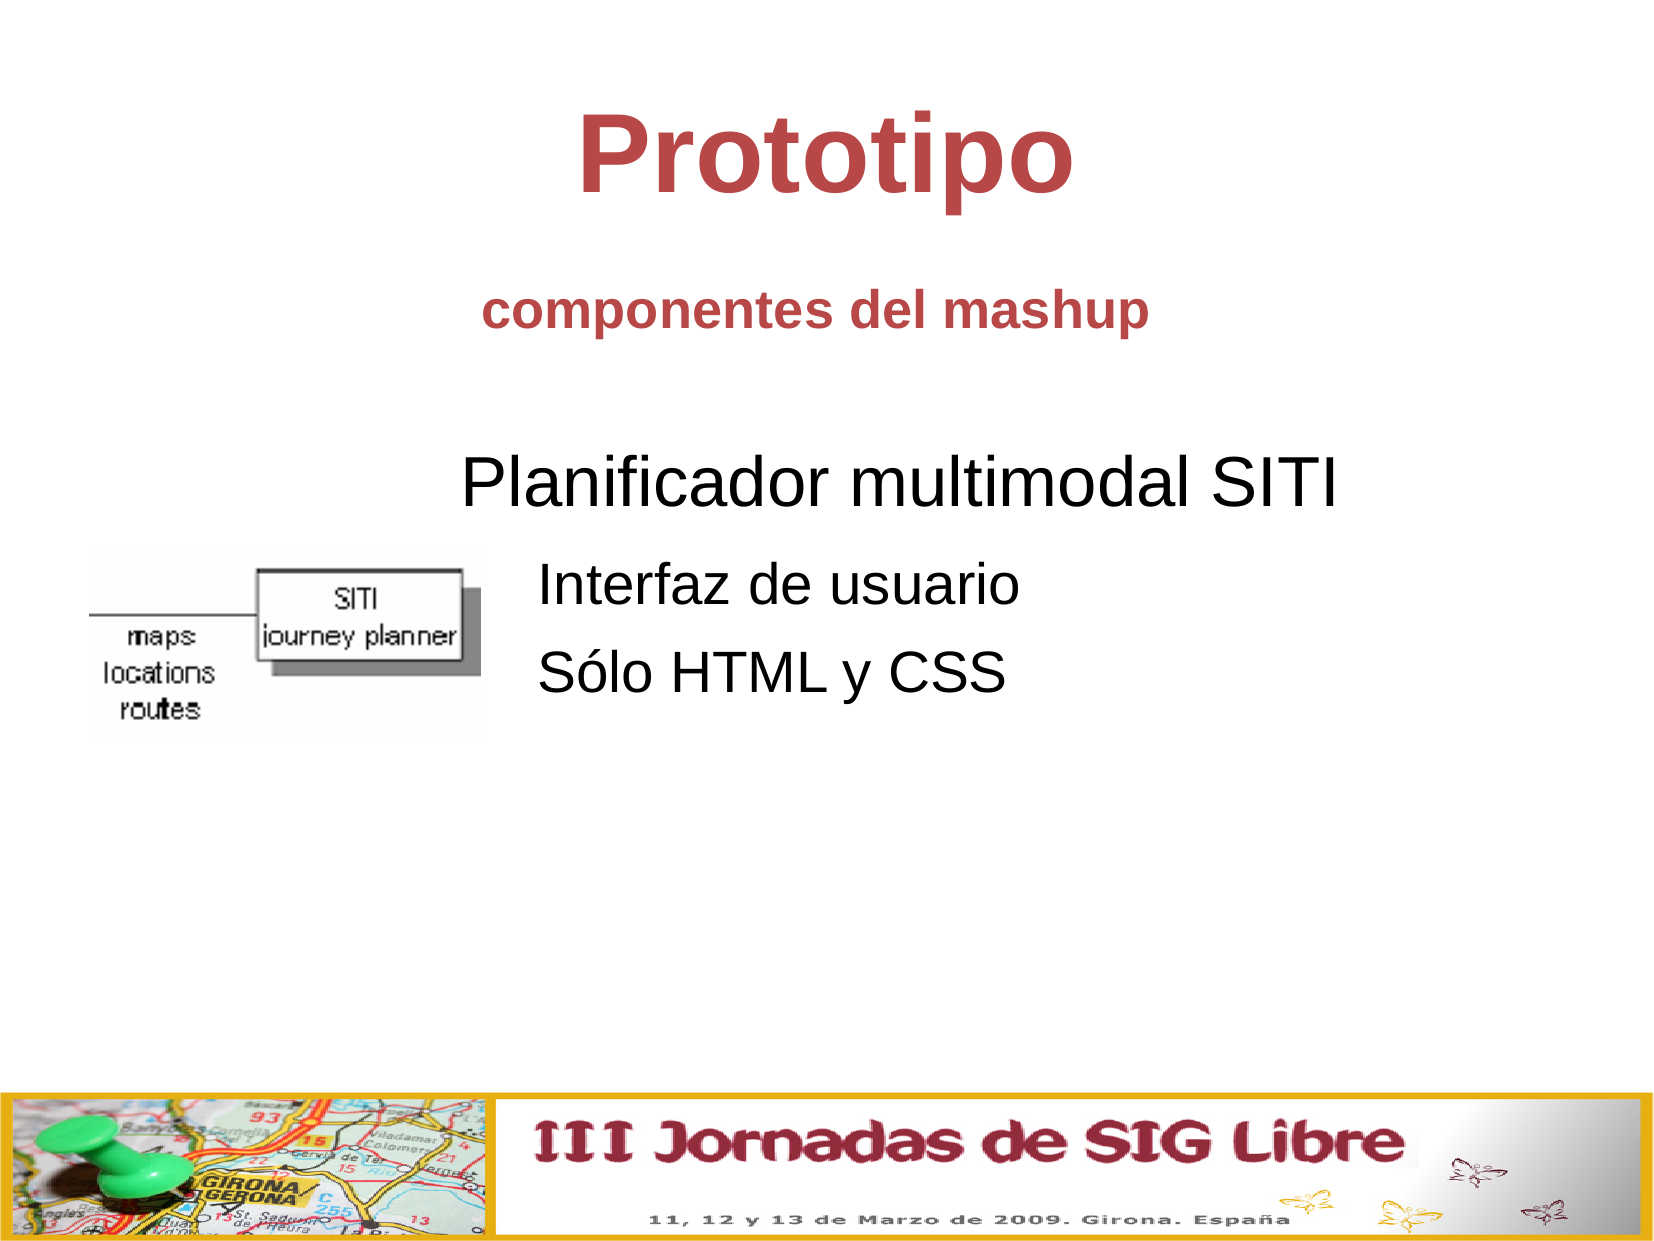

# Prototipo
componentes del mashup
Planificador multimodal SITI
Interfaz de usuario
Sólo HTML y CSS